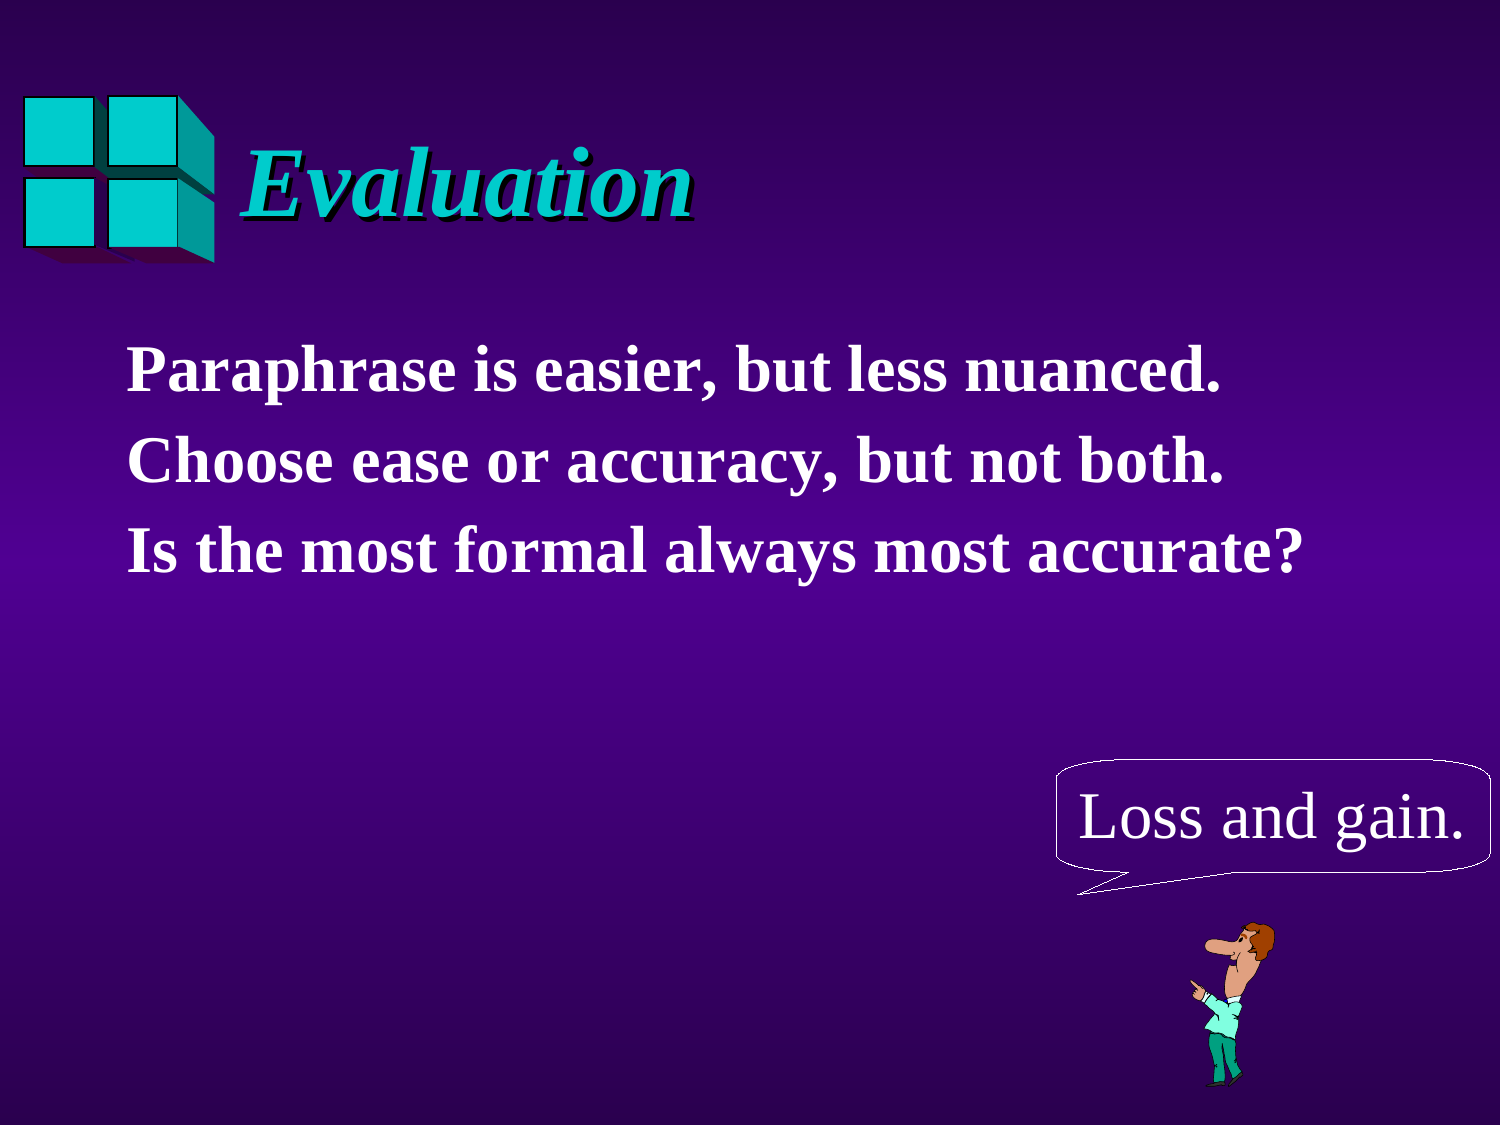

# Evaluation
Paraphrase is easier, but less nuanced.
Choose ease or accuracy, but not both.
Is the most formal always most accurate?
Loss and gain.